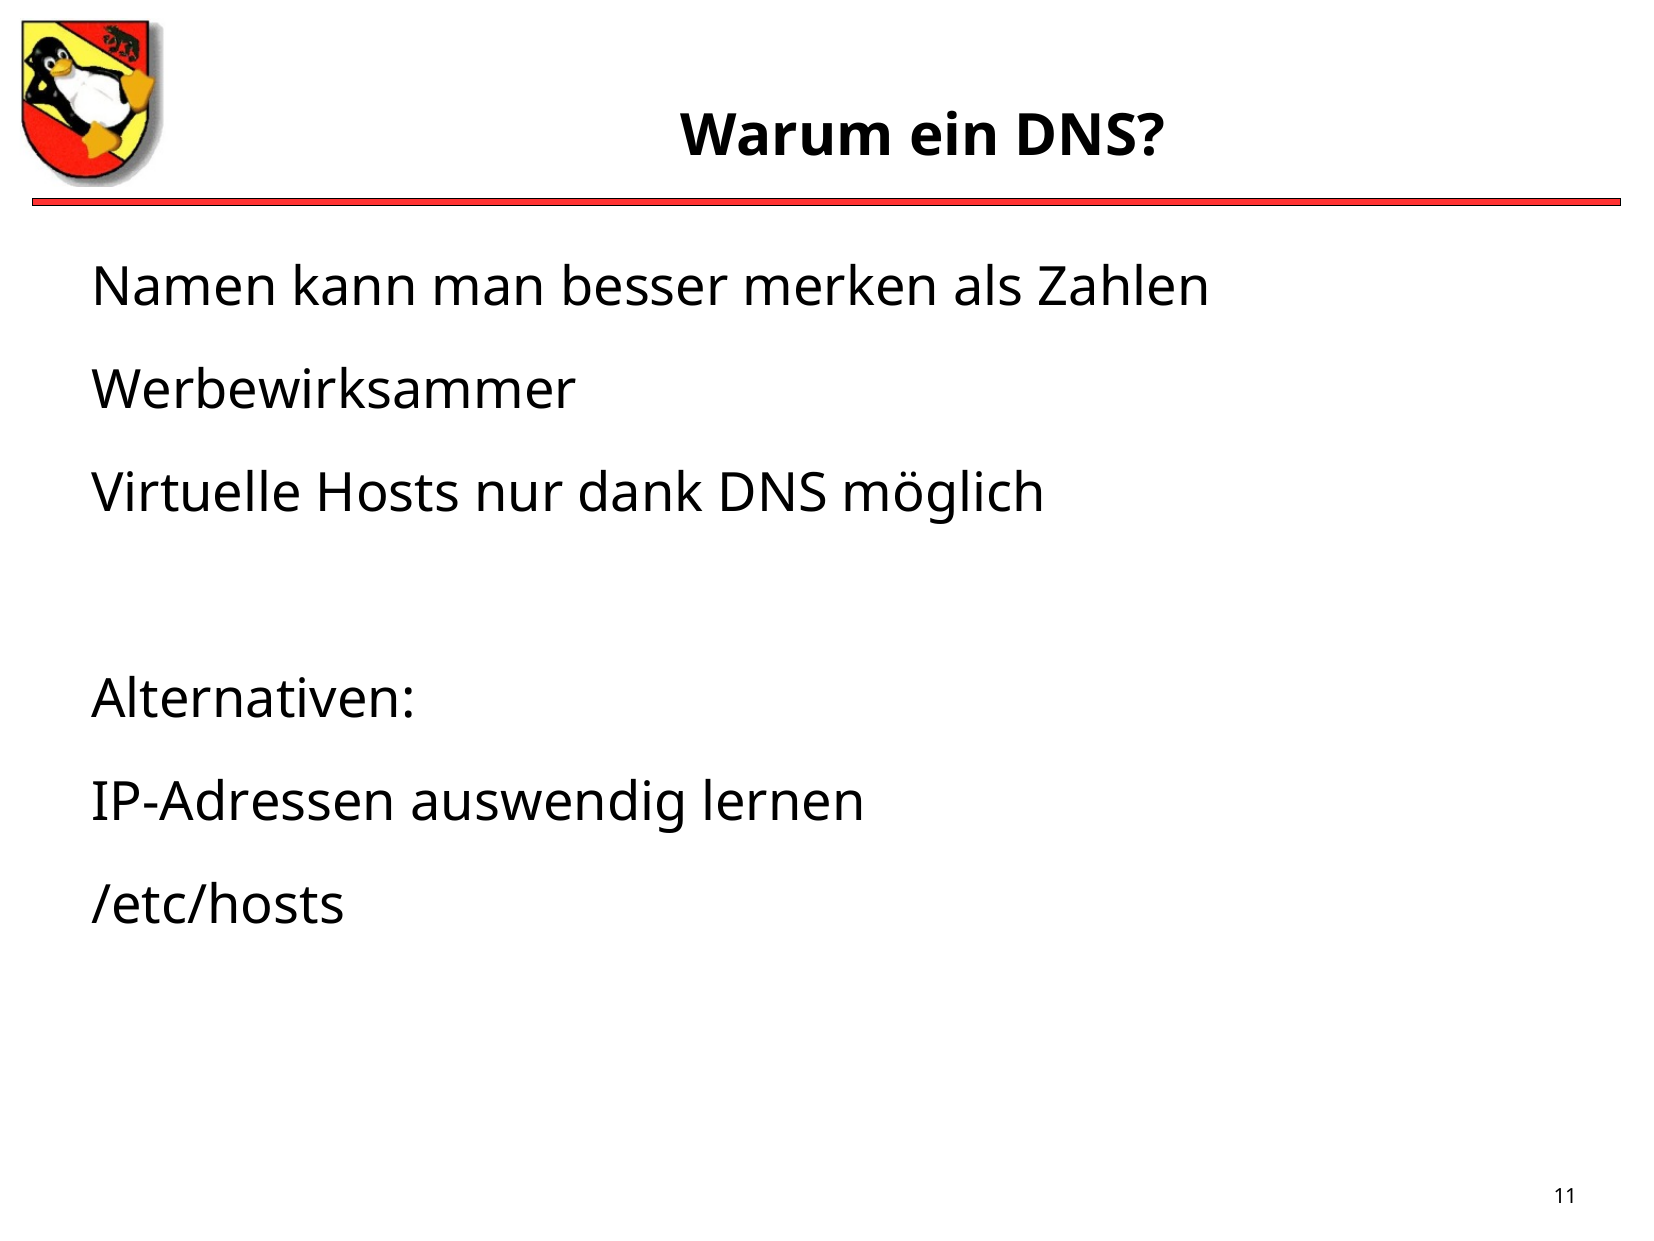

# Warum ein DNS?
Namen kann man besser merken als Zahlen
Werbewirksammer
Virtuelle Hosts nur dank DNS möglich
Alternativen:
IP-Adressen auswendig lernen
/etc/hosts